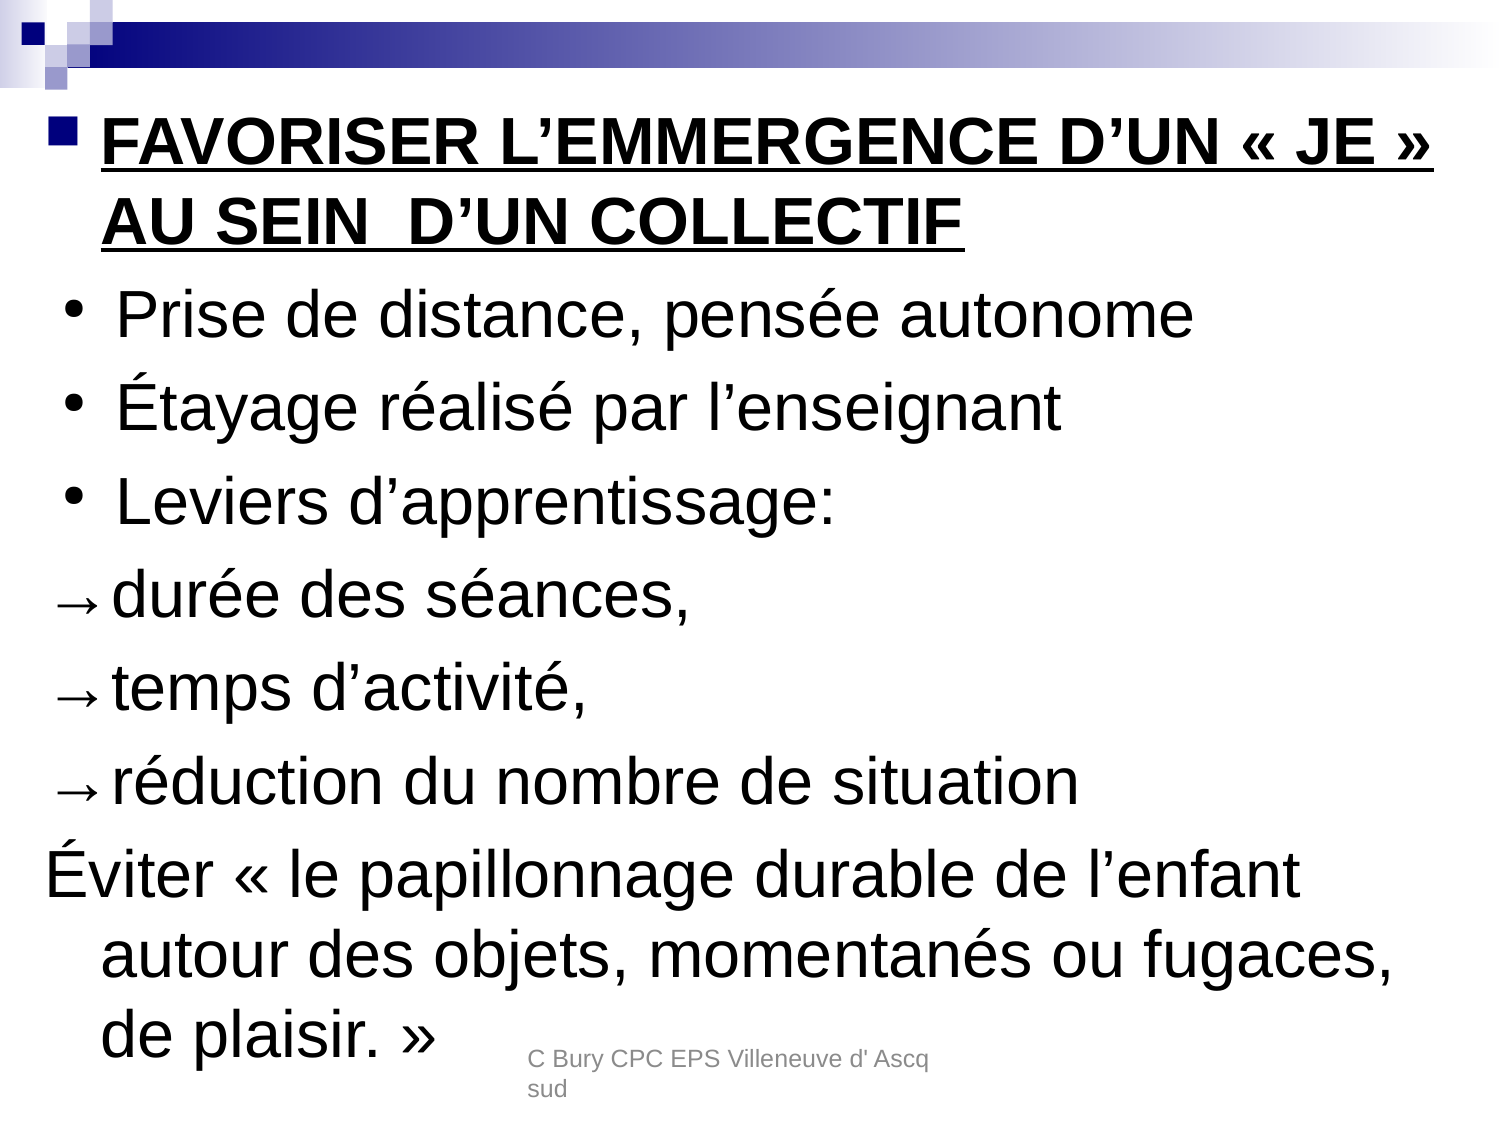

# FAVORISER L’EMMERGENCE D’UN « JE » AU SEIN D’UN COLLECTIF
Prise de distance, pensée autonome
Étayage réalisé par l’enseignant
Leviers d’apprentissage:
→durée des séances,
→temps d’activité,
→réduction du nombre de situation
Éviter « le papillonnage durable de l’enfant autour des objets, momentanés ou fugaces, de plaisir. »
C Bury CPC EPS Villeneuve d' Ascq sud